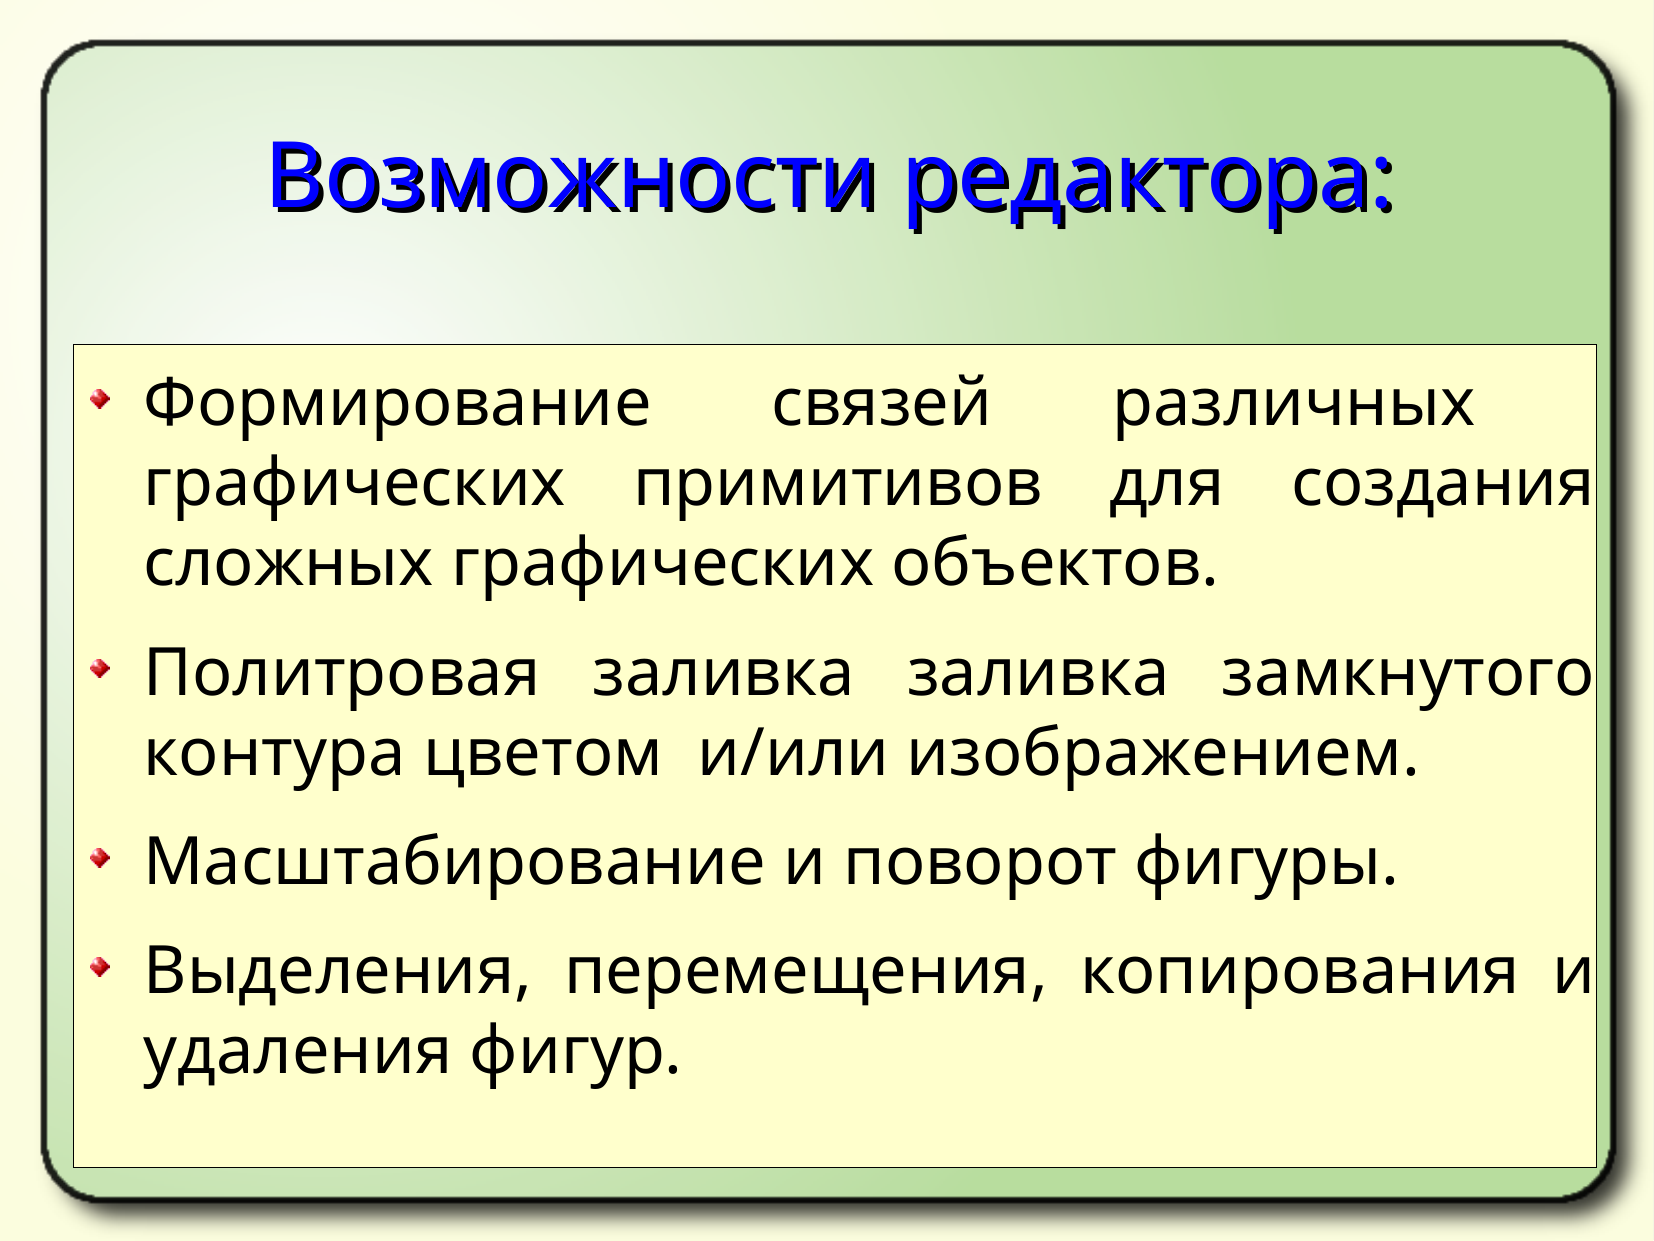

# Возможности редактора:
Формирование связей различных графических примитивов для создания сложных графических объектов.
Политровая заливка заливка замкнутого контура цветом и/или изображением.
Масштабирование и поворот фигуры.
Выделения, перемещения, копирования и удаления фигур.